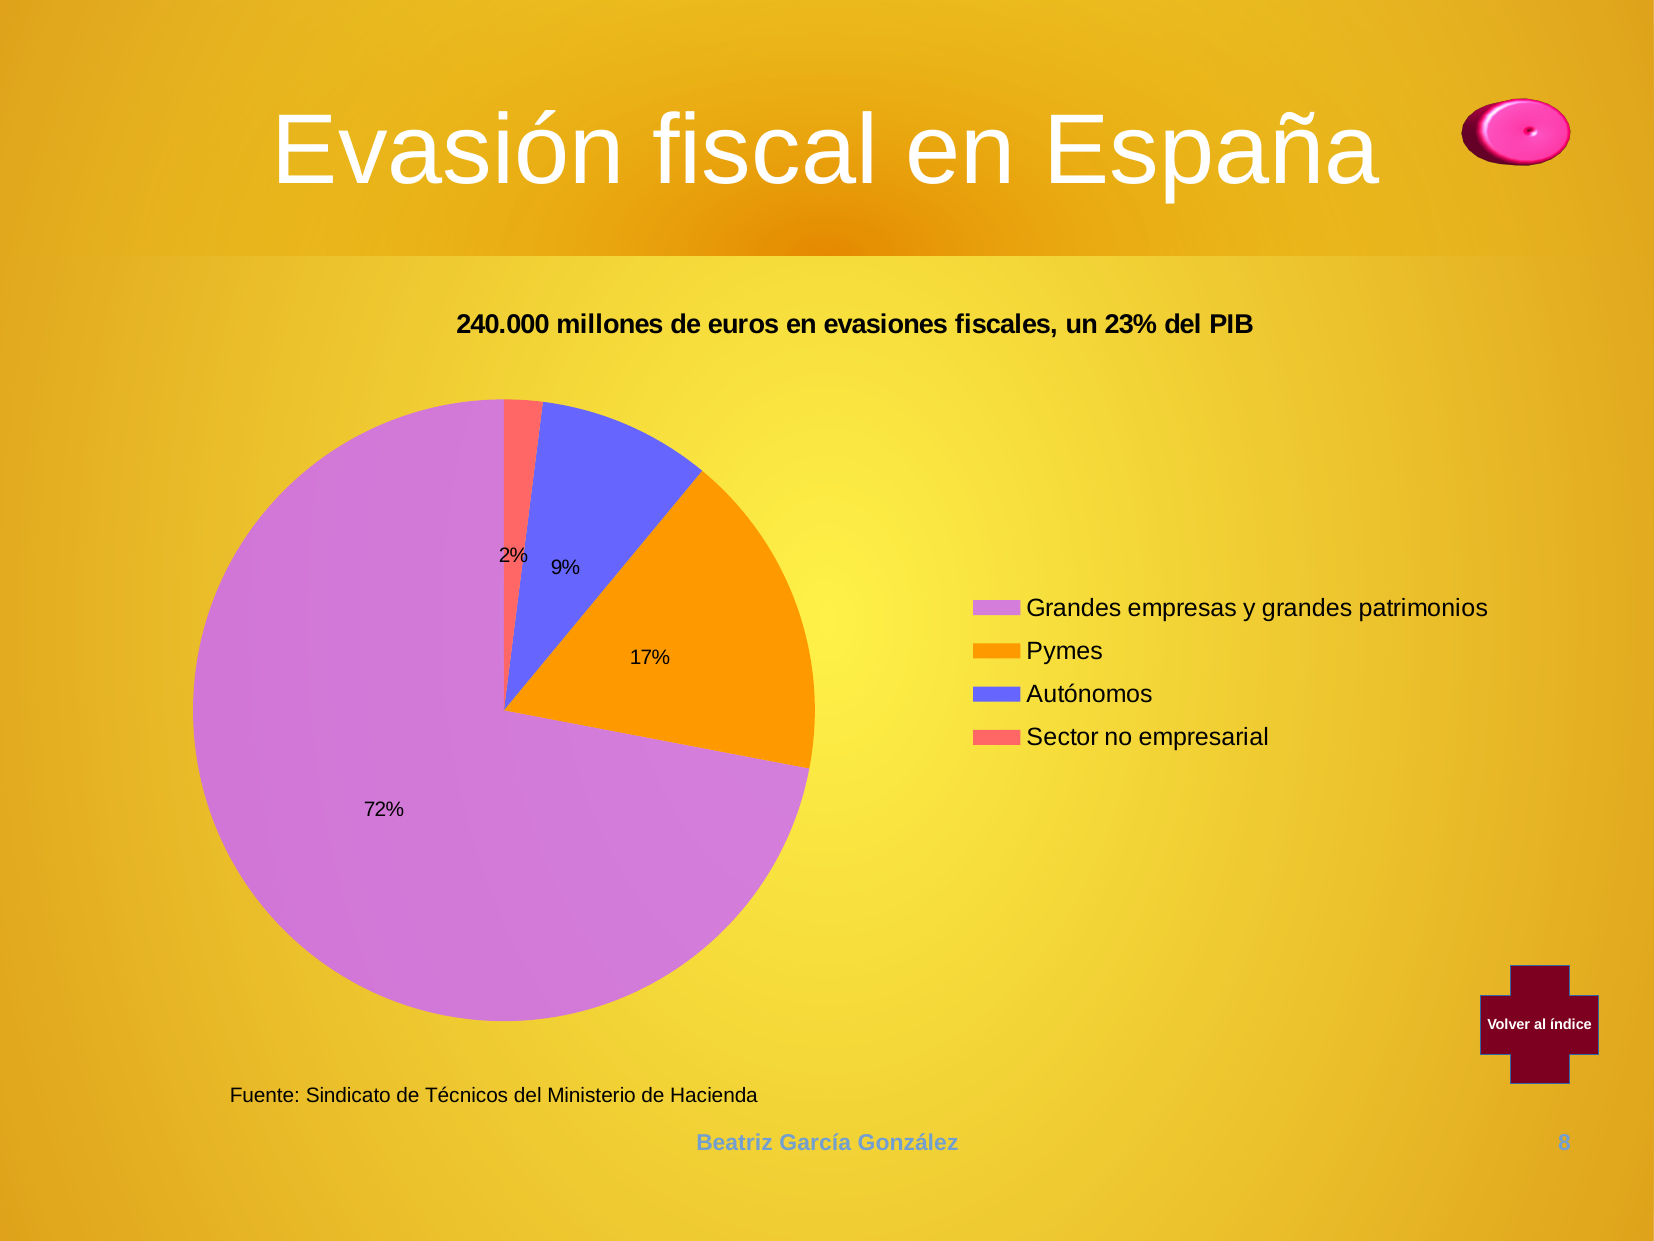

# Evasión fiscal en España
### Chart: 240.000 millones de euros en evasiones fiscales, un 23% del PIB
| Category | Columna 1 |
|---|---|
| Grandes empresas y grandes patrimonios | 0.72 |
| Pymes | 0.17 |
| Autónomos | 0.09 |
| Sector no empresarial | 0.02 |
Fuente: Sindicato de Técnicos del Ministerio de Hacienda
Volver al índice
Beatriz García González
8